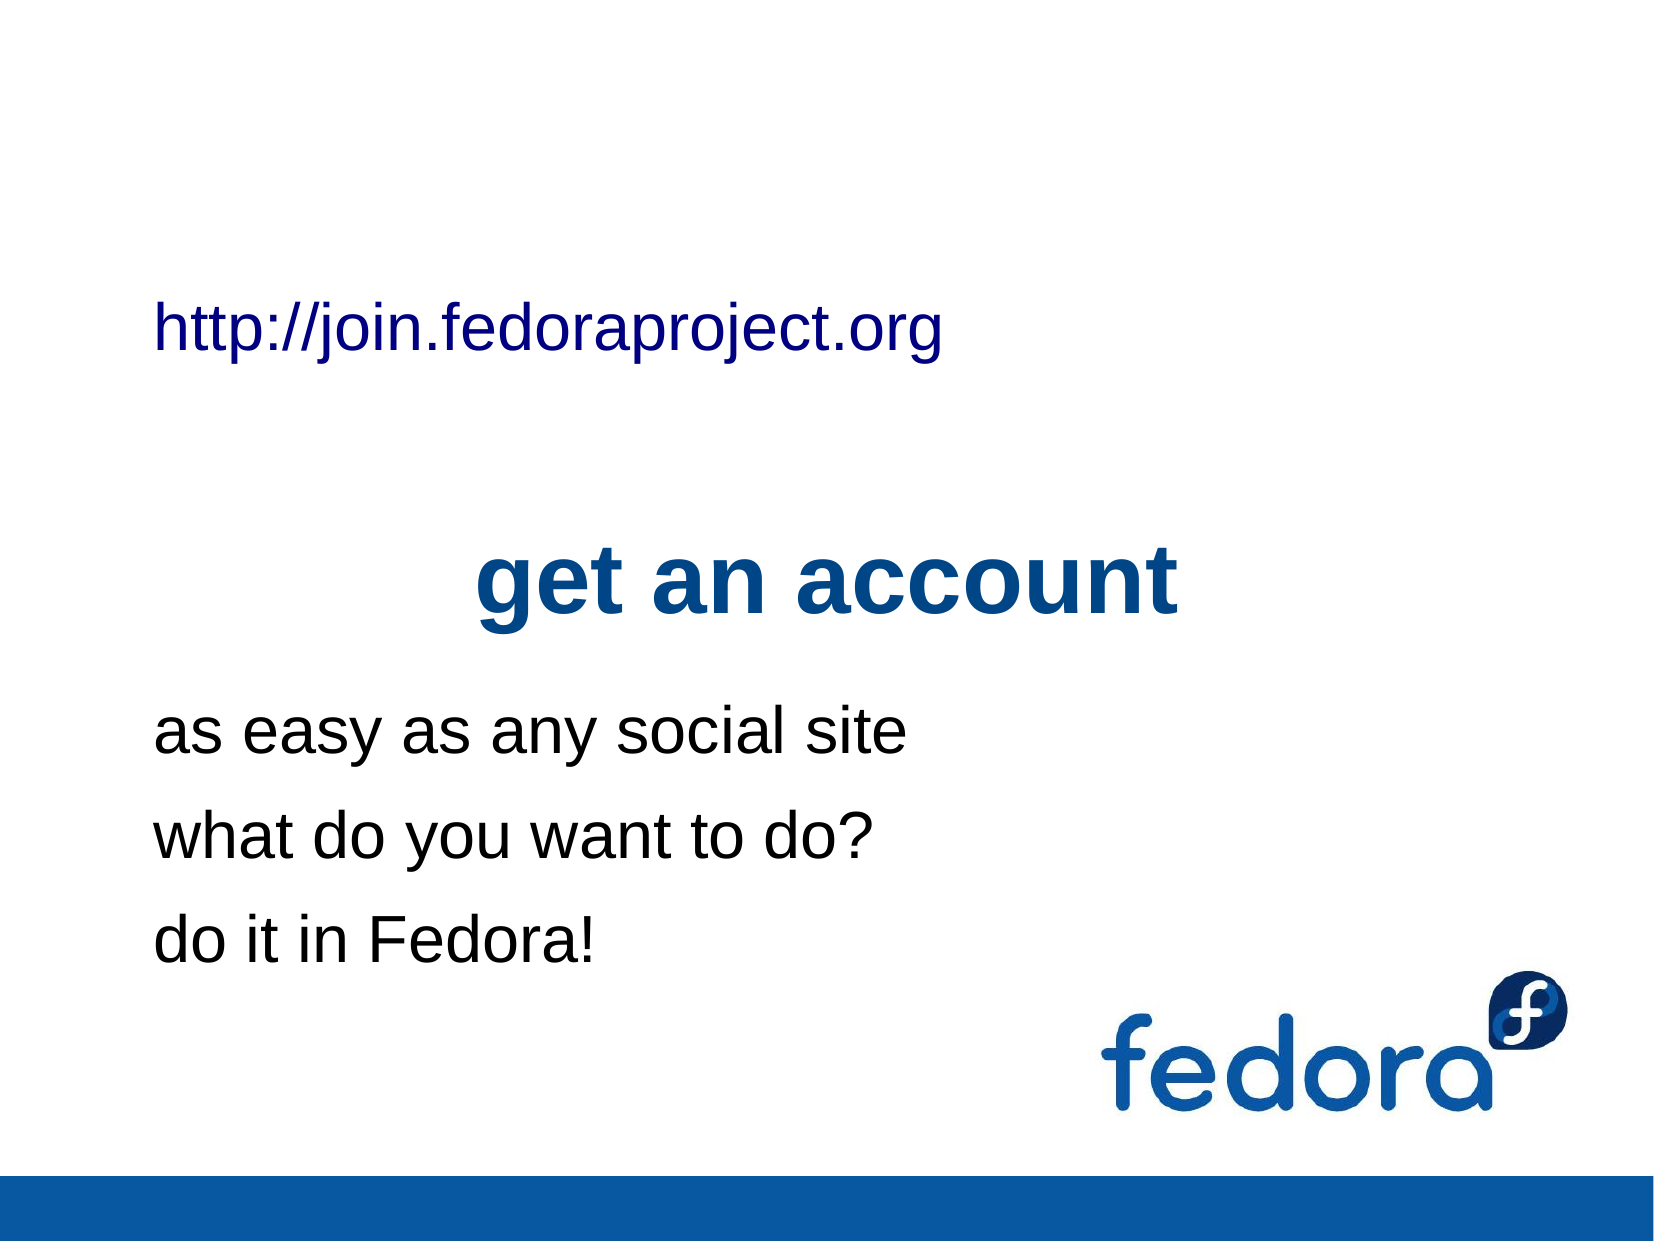

# get an account
http://join.fedoraproject.org
as easy as any social site
what do you want to do?
do it in Fedora!